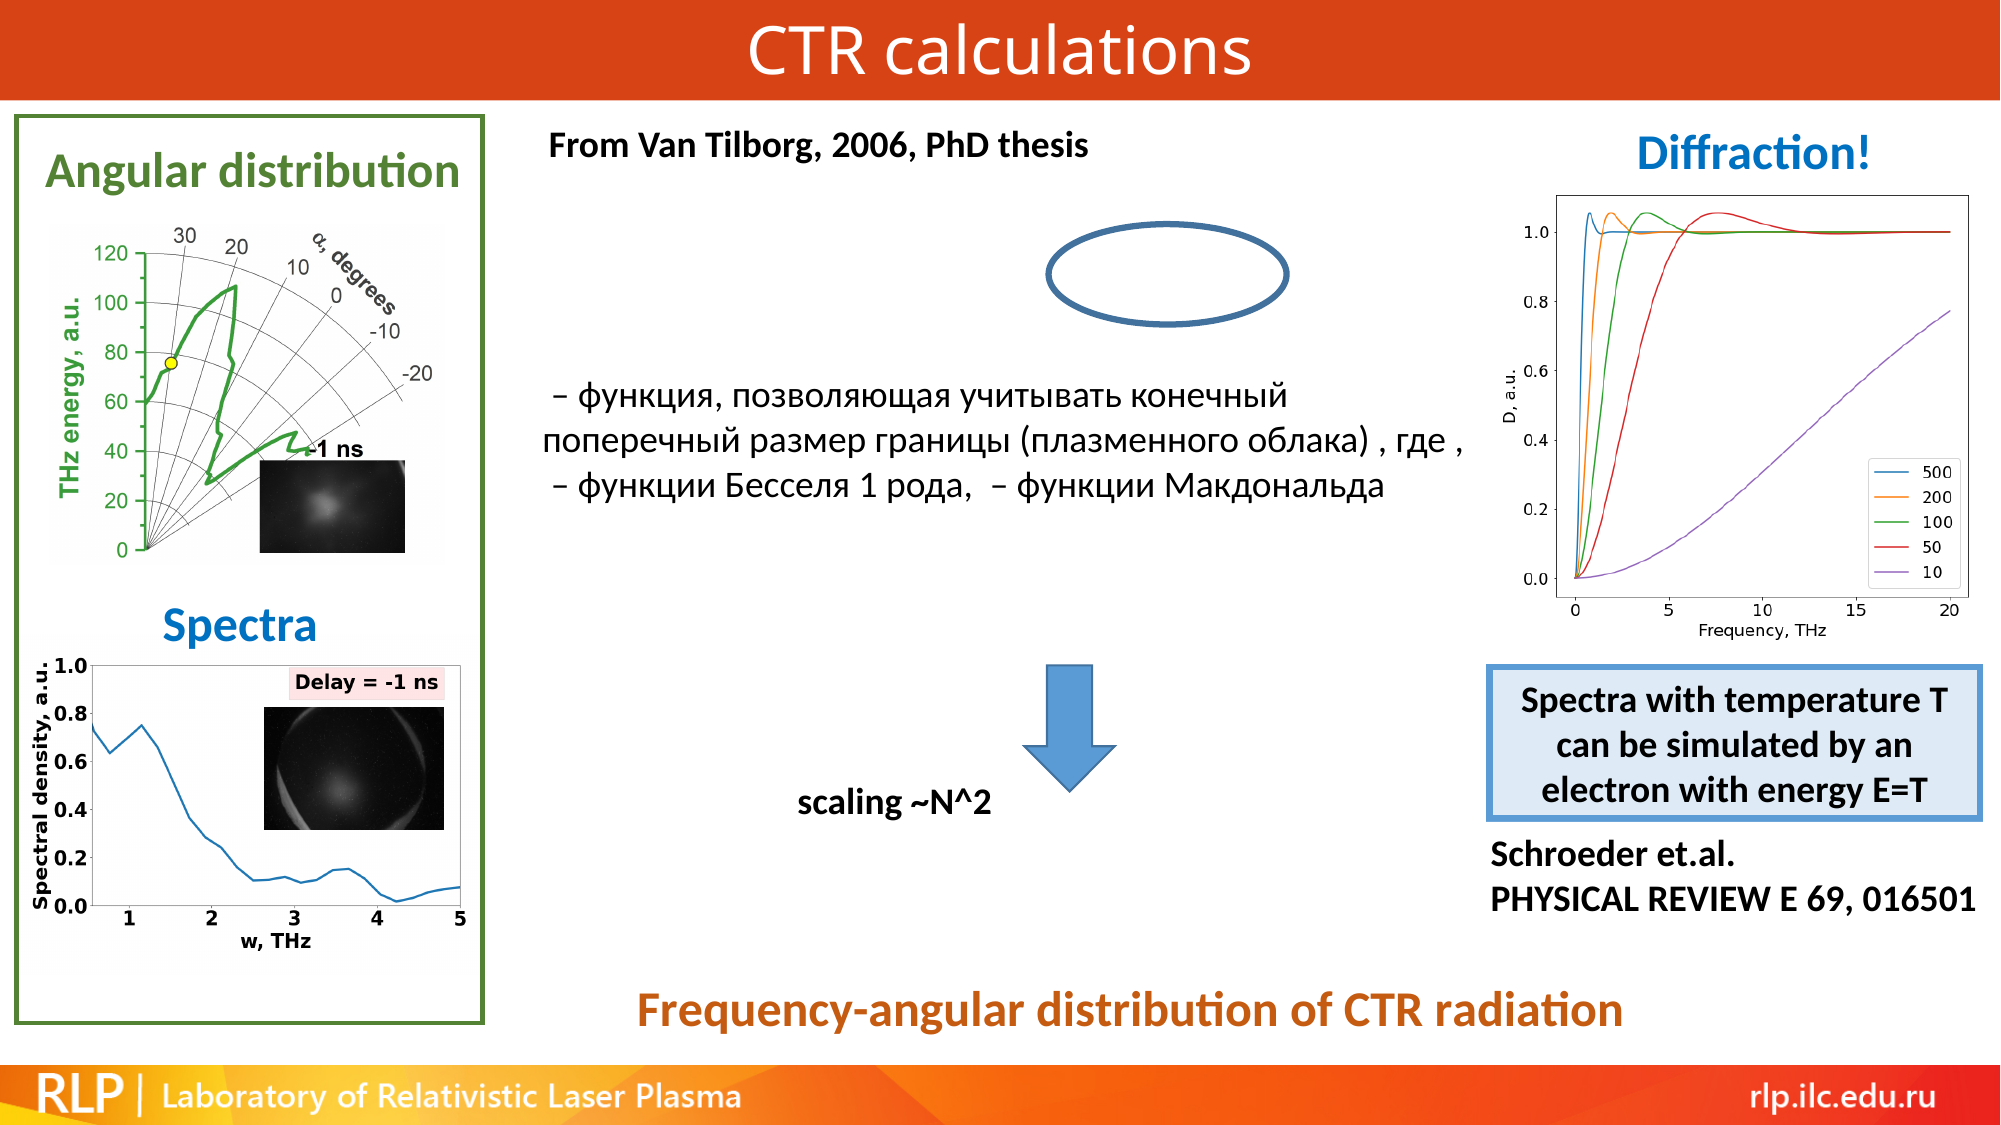

CTR calculations
Diffraction!
From Van Tilborg, 2006, PhD thesis
Angular distribution
 – функция, позволяющая учитывать конечный поперечный размер границы (плазменного облака) , где , – функции Бесселя 1 рода, – функции Макдональда
Spectra
Spectra with temperature T can be simulated by an electron with energy E=T
scaling ~N^2
Schroeder et.al.
PHYSICAL REVIEW E 69, 016501
Frequency-angular distribution of CTR radiation